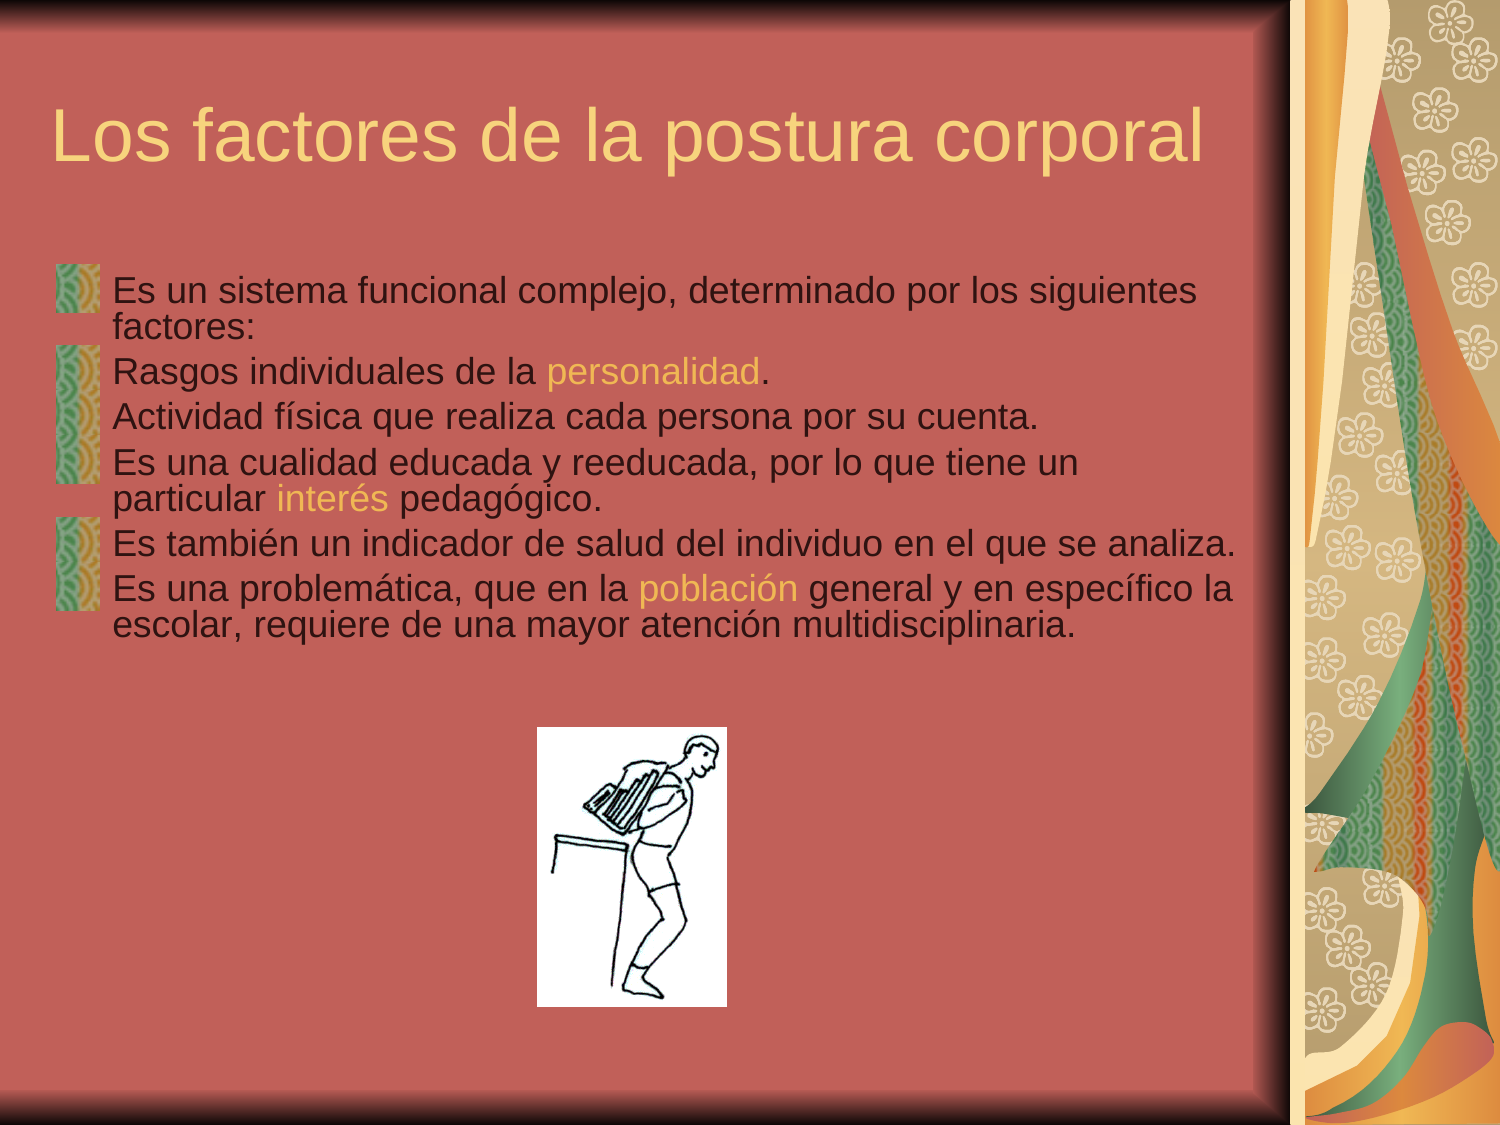

# Los factores de la postura corporal
Es un sistema funcional complejo, determinado por los siguientes factores:
Rasgos individuales de la personalidad.
Actividad física que realiza cada persona por su cuenta.
Es una cualidad educada y reeducada, por lo que tiene un particular interés pedagógico.
Es también un indicador de salud del individuo en el que se analiza.
Es una problemática, que en la población general y en específico la escolar, requiere de una mayor atención multidisciplinaria.